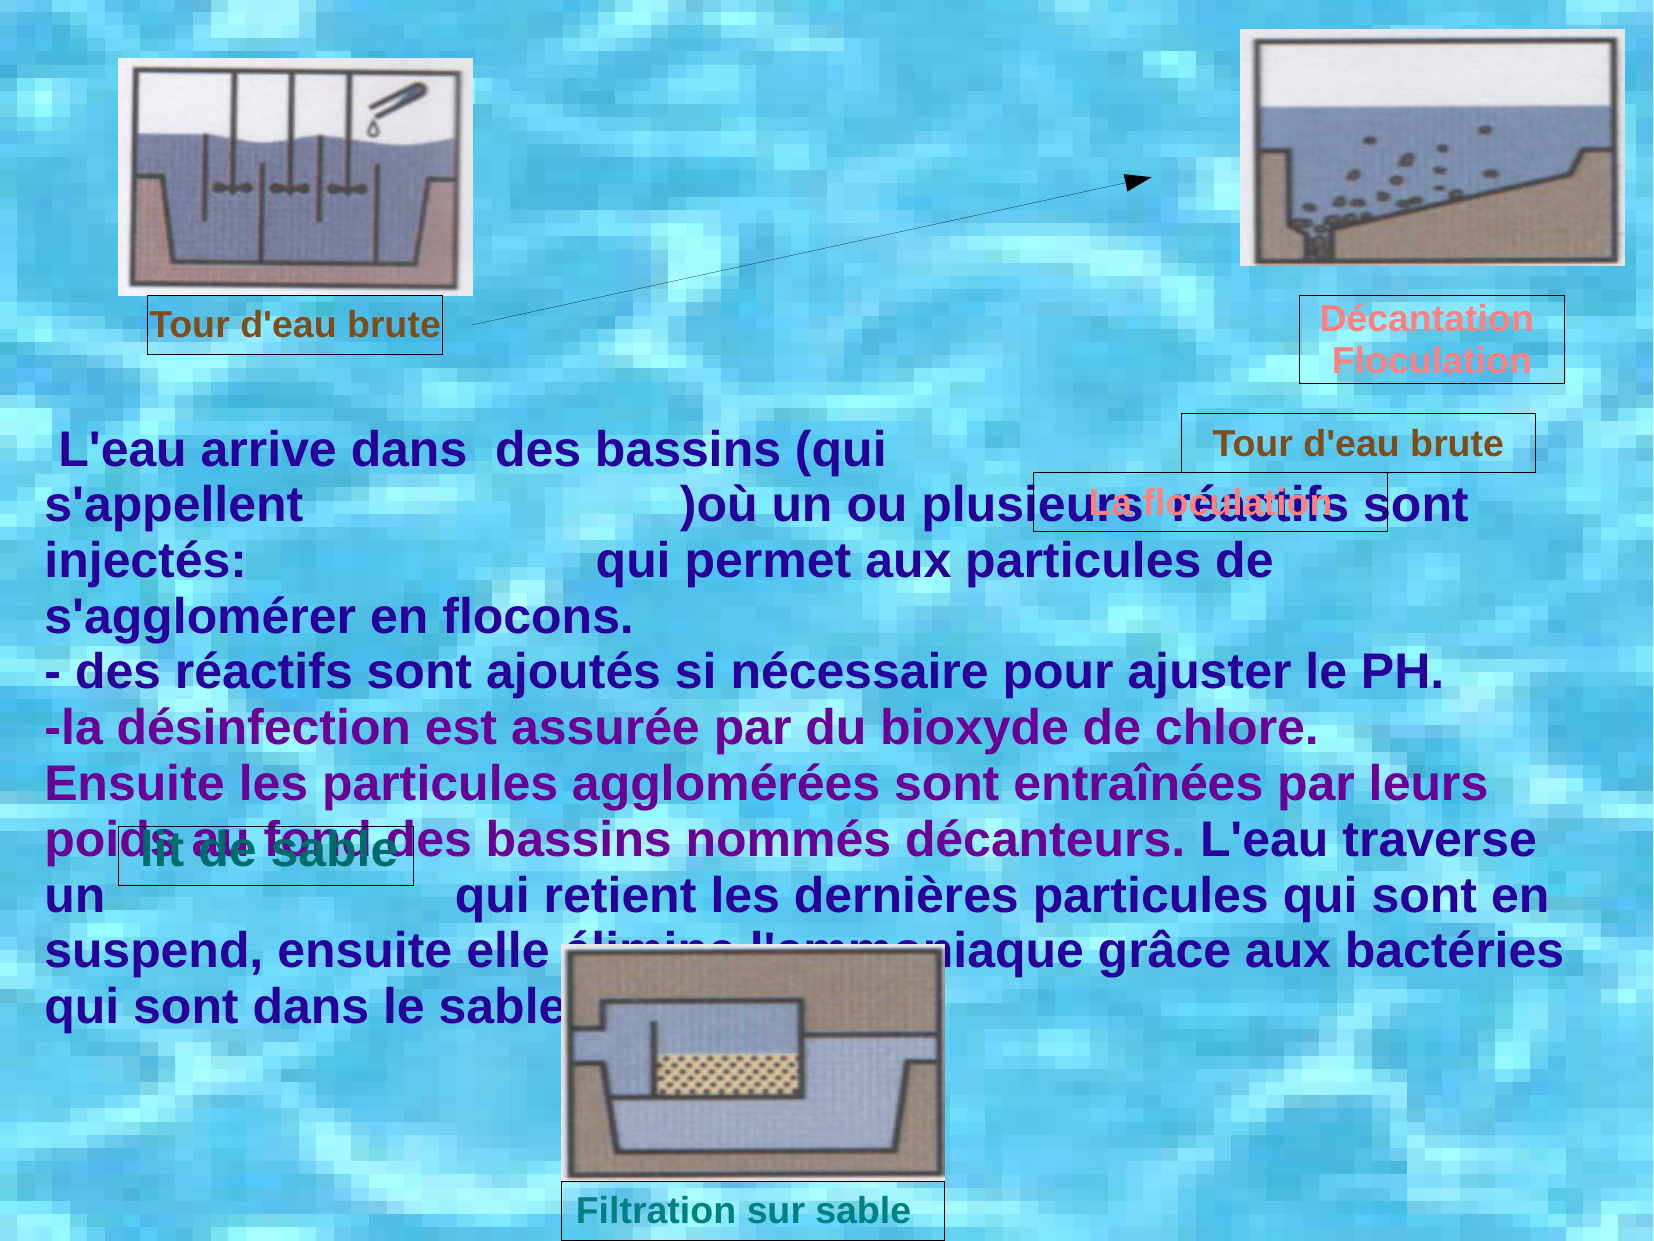

Tour d'eau brute
Décantation
Floculation
 L'eau arrive dans des bassins (qui s'appellent )où un ou plusieurs réactifs sont injectés: qui permet aux particules de s'agglomérer en flocons.
- des réactifs sont ajoutés si nécessaire pour ajuster le PH.
-la désinfection est assurée par du bioxyde de chlore.
Ensuite les particules agglomérées sont entraînées par leurs poids au fond des bassins nommés décanteurs. L'eau traverse un qui retient les dernières particules qui sont en suspend, ensuite elle élimine l'ammoniaque grâce aux bactéries qui sont dans le sable.
Tour d'eau brute
La floculation
lit de sable
Filtration sur sable